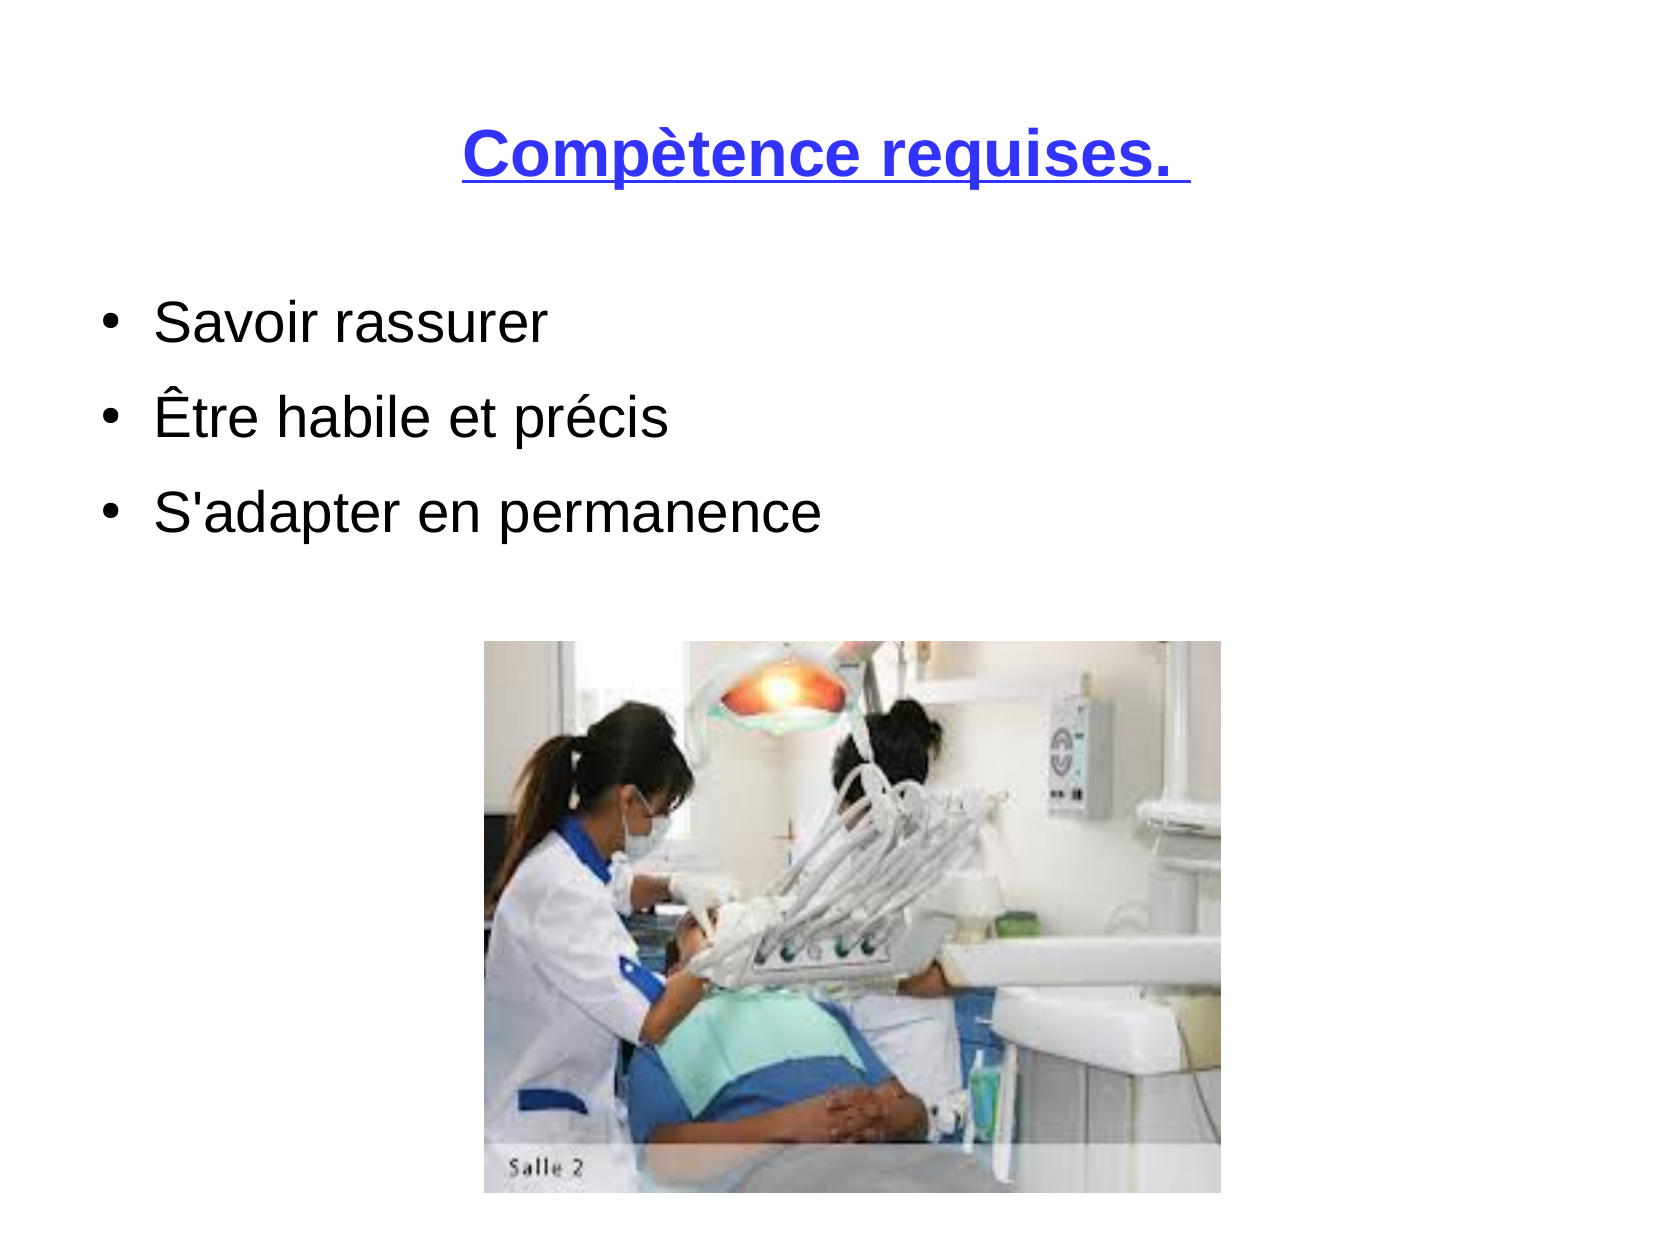

# Compètence requises.
Savoir rassurer
Être habile et précis
S'adapter en permanence